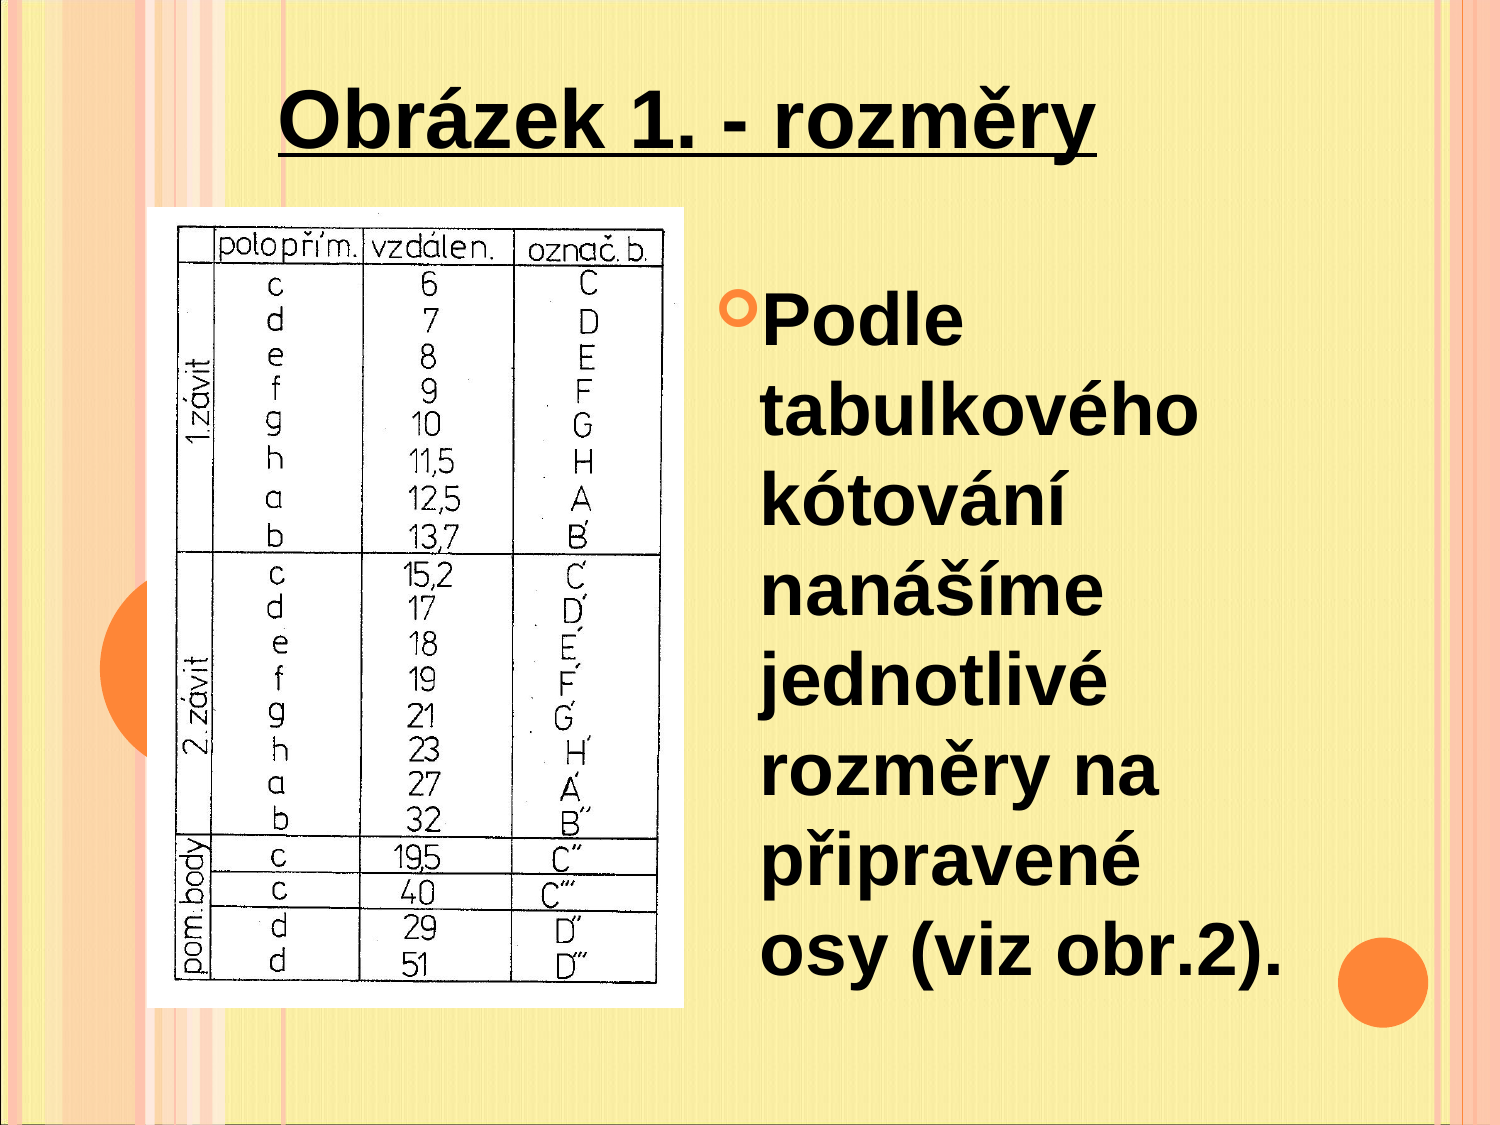

# Obrázek 1. - rozměry
Podle tabulkového kótování nanášíme jednotlivé rozměry na připravené osy (viz obr.2).